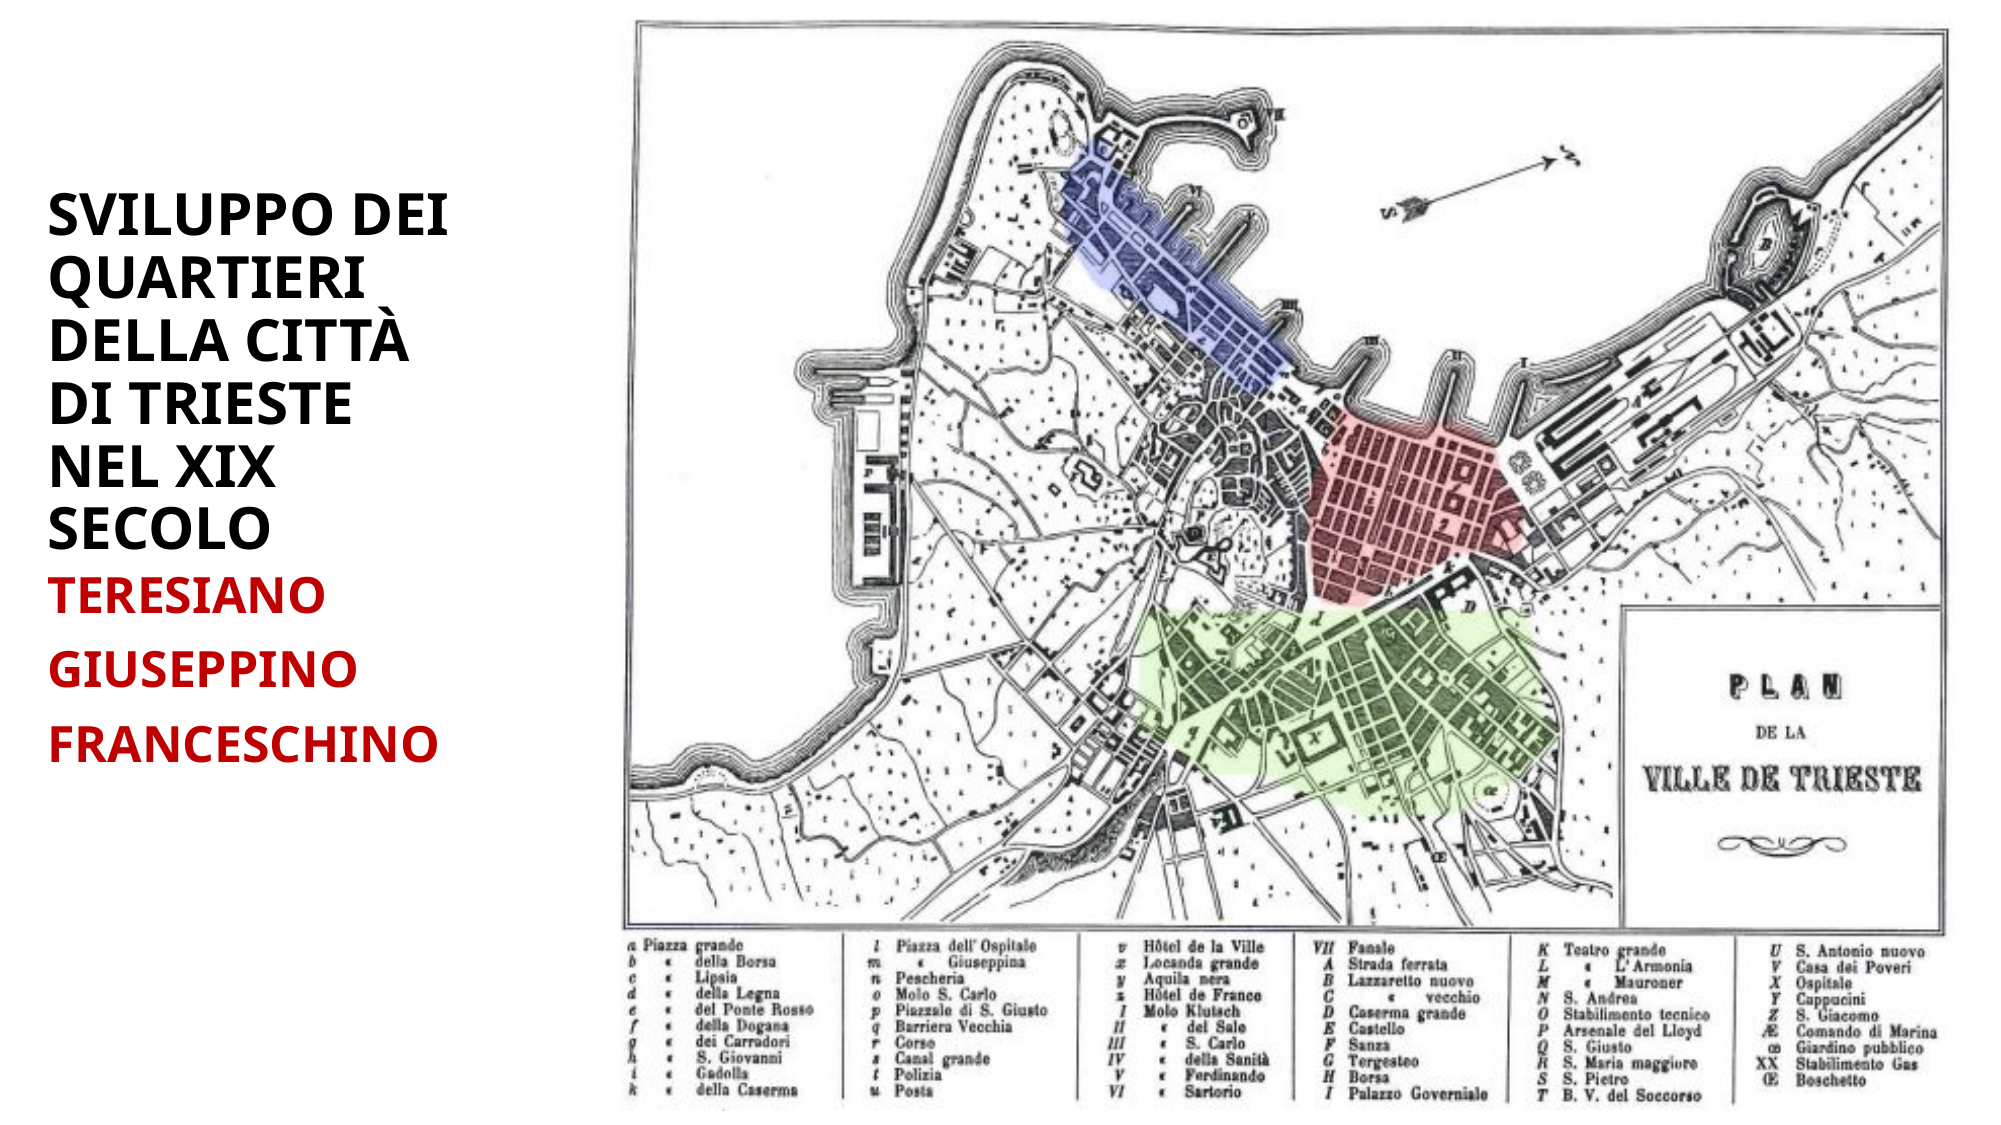

# SVILUPPO DEI QUARTIERI DELLA CITTÀ DI TRIESTE NEL XIX SECOLO
TERESIANO
GIUSEPPINO
FRANCESCHINO